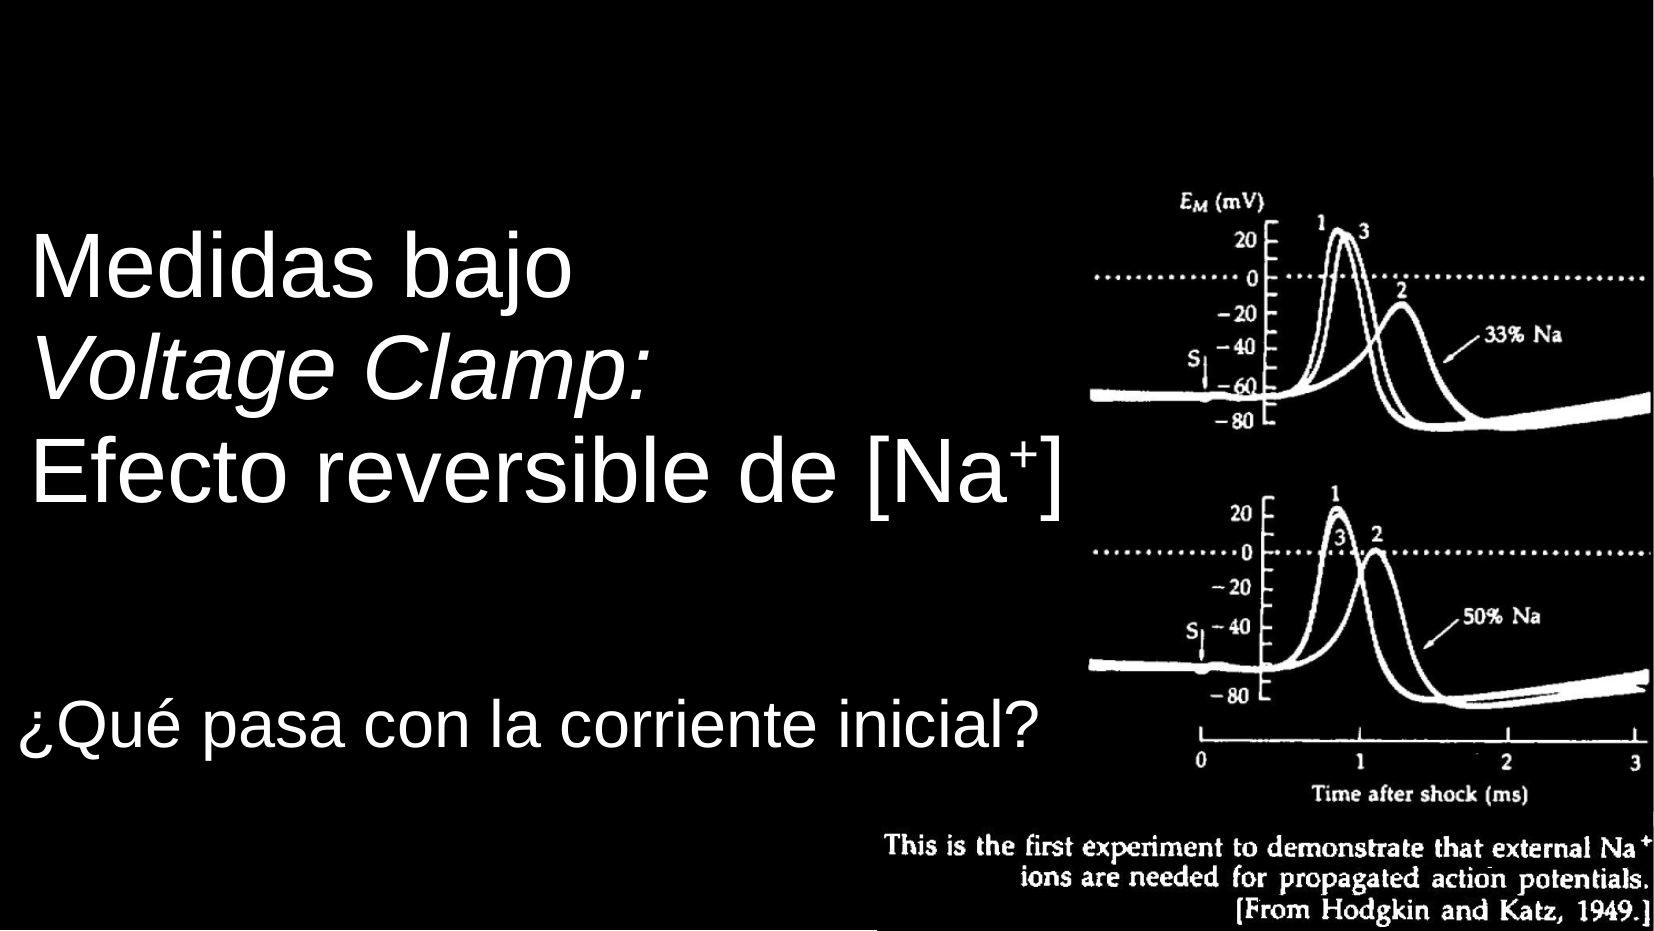

# Medidas bajo Voltage Clamp: Efecto reversible de [Na+]
¿Qué pasa con la corriente inicial?